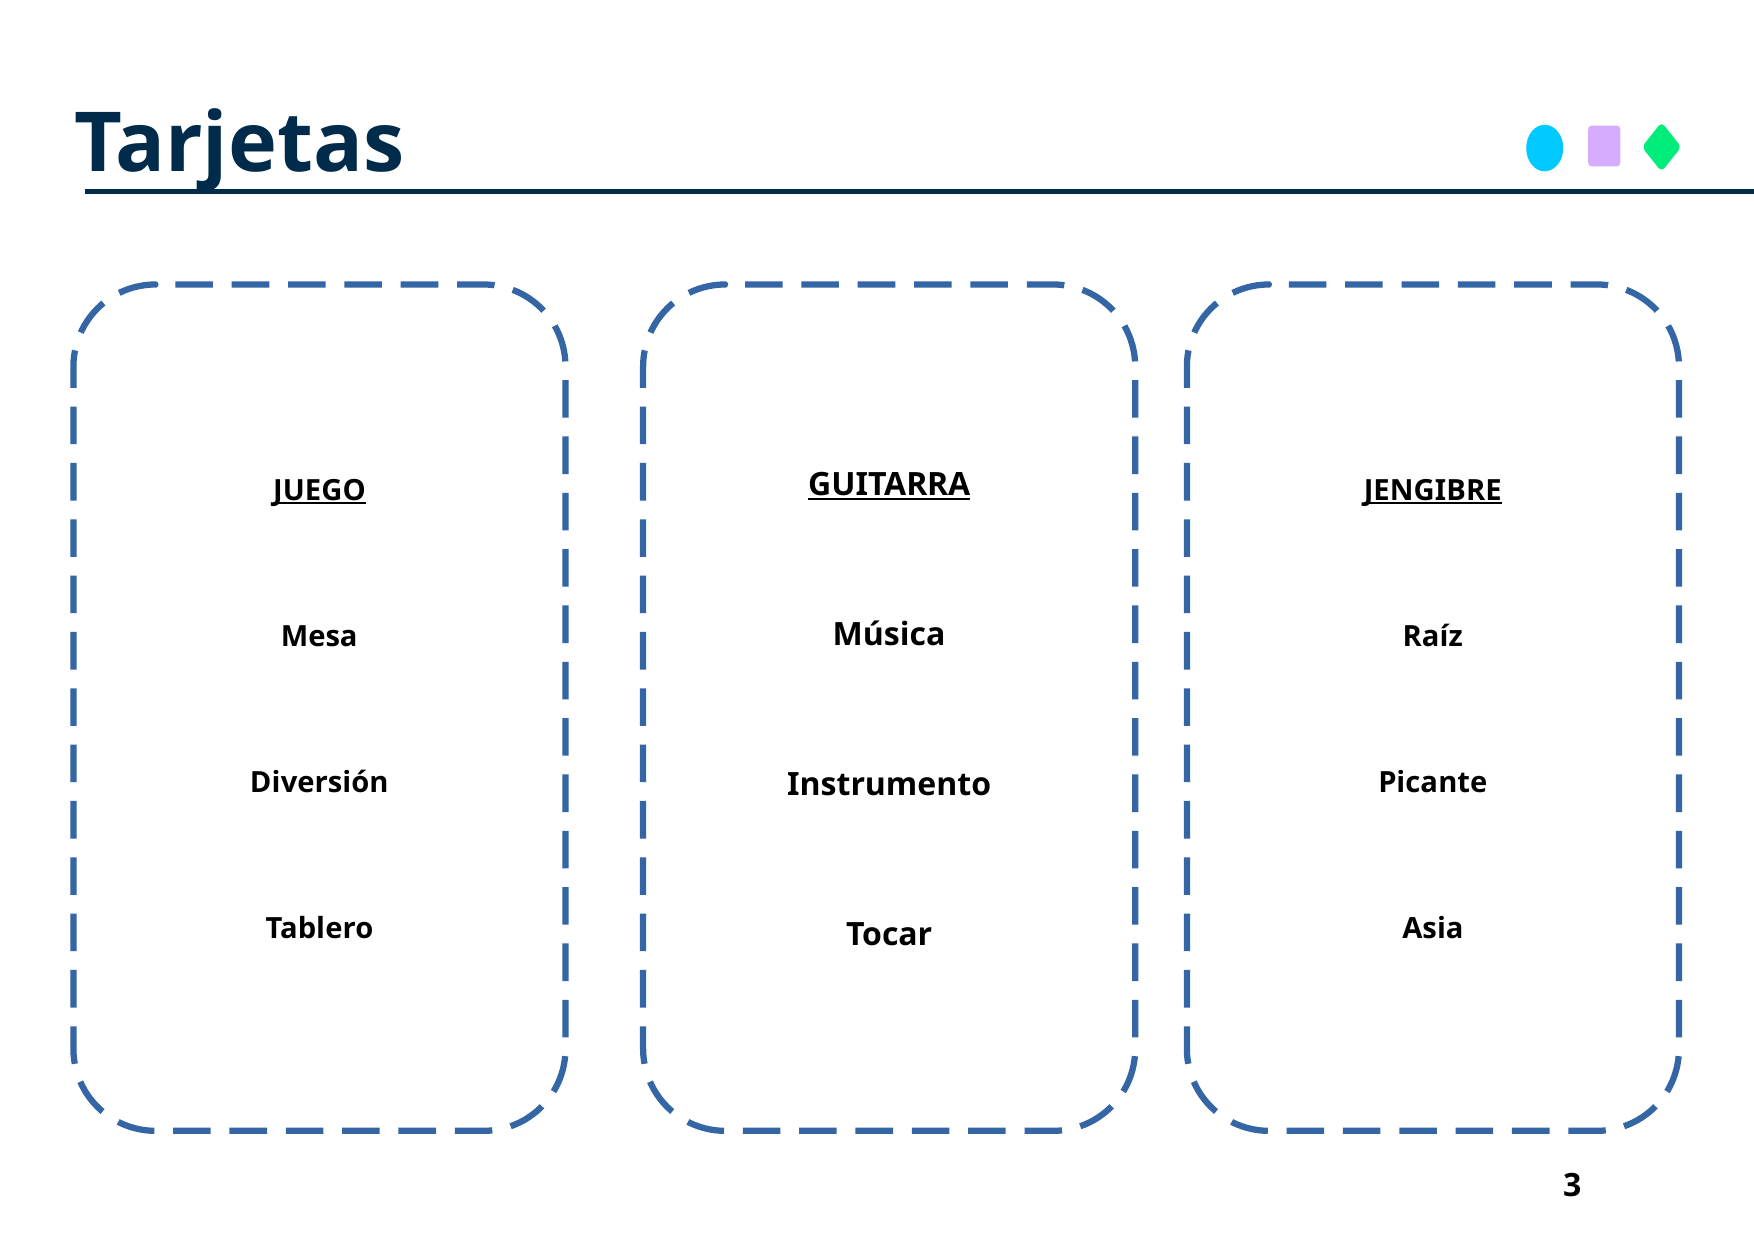

# Tarjetas
JUEGO
Mesa
Diversión
Tablero
GUITARRA
Música
Instrumento
Tocar
JENGIBRE
Raíz
Picante
Asia